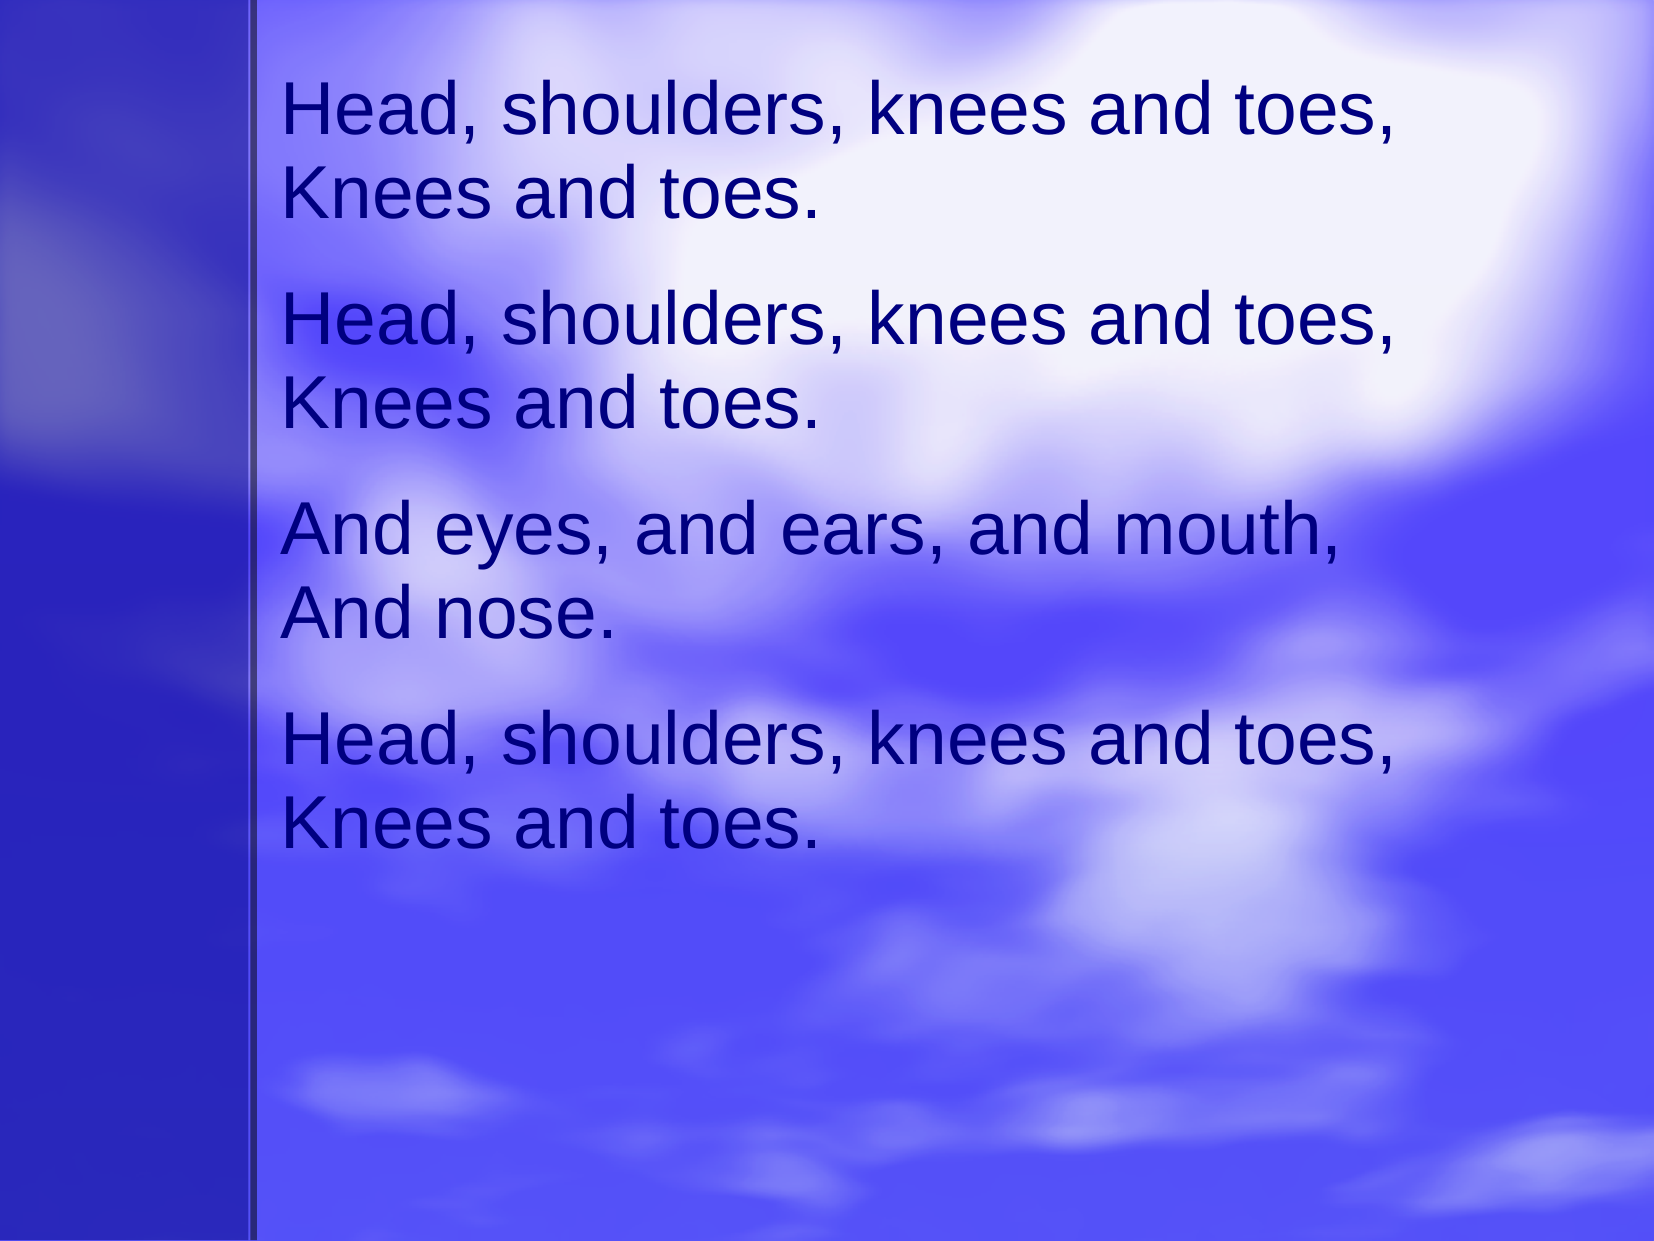

Head, shoulders, knees and toes,
Knees and toes.
Head, shoulders, knees and toes,
Knees and toes.
And eyes, and ears, and mouth,
And nose.
Head, shoulders, knees and toes,
Knees and toes.